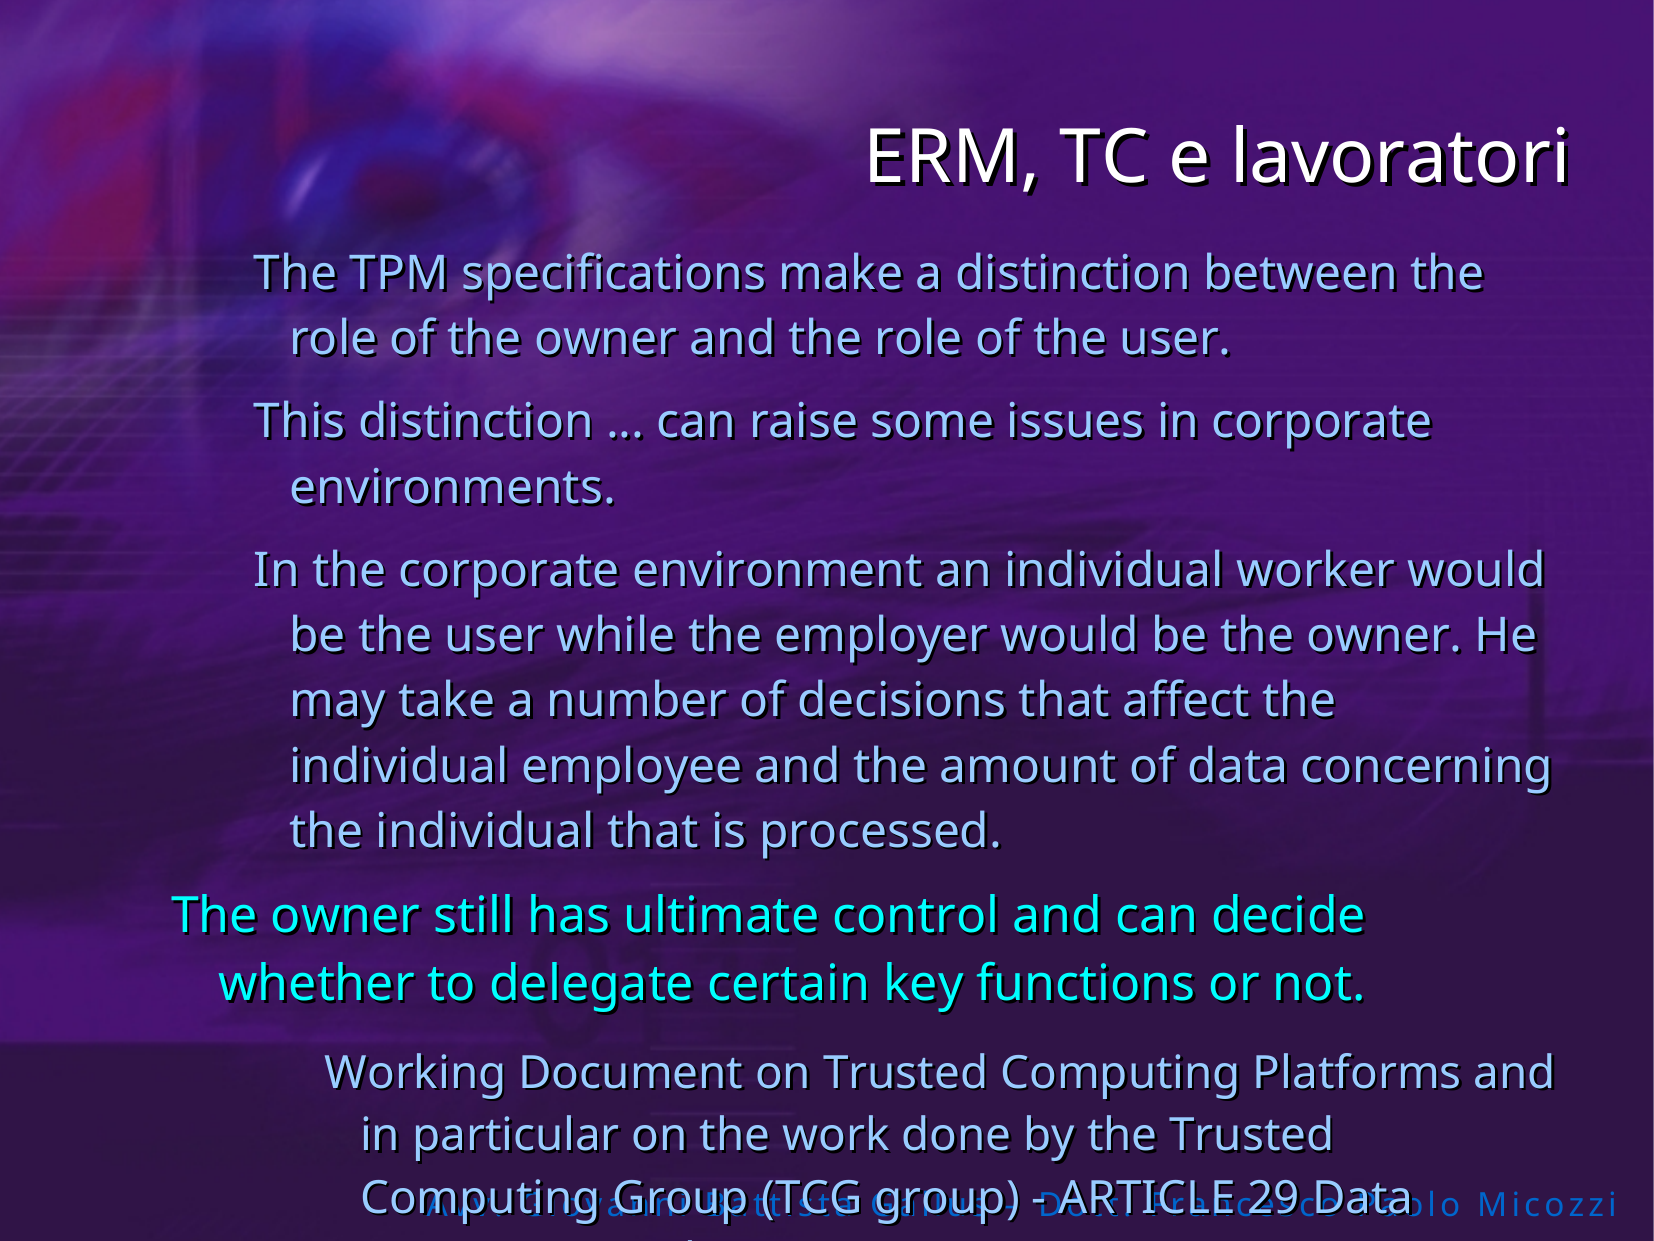

# ERM, TC e lavoratori
The TPM specifications make a distinction between the role of the owner and the role of the user.
This distinction ... can raise some issues in corporate environments.
In the corporate environment an individual worker would be the user while the employer would be the owner. He may take a number of decisions that affect the individual employee and the amount of data concerning the individual that is processed.
The owner still has ultimate control and can decide whether to delegate certain key functions or not.
Working Document on Trusted Computing Platforms and in particular on the work done by the Trusted Computing Group (TCG group) - ARTICLE 29 Data Protection Working Party
dott. Francesco Paolo Micozzi - f.micozzi@studionati.it